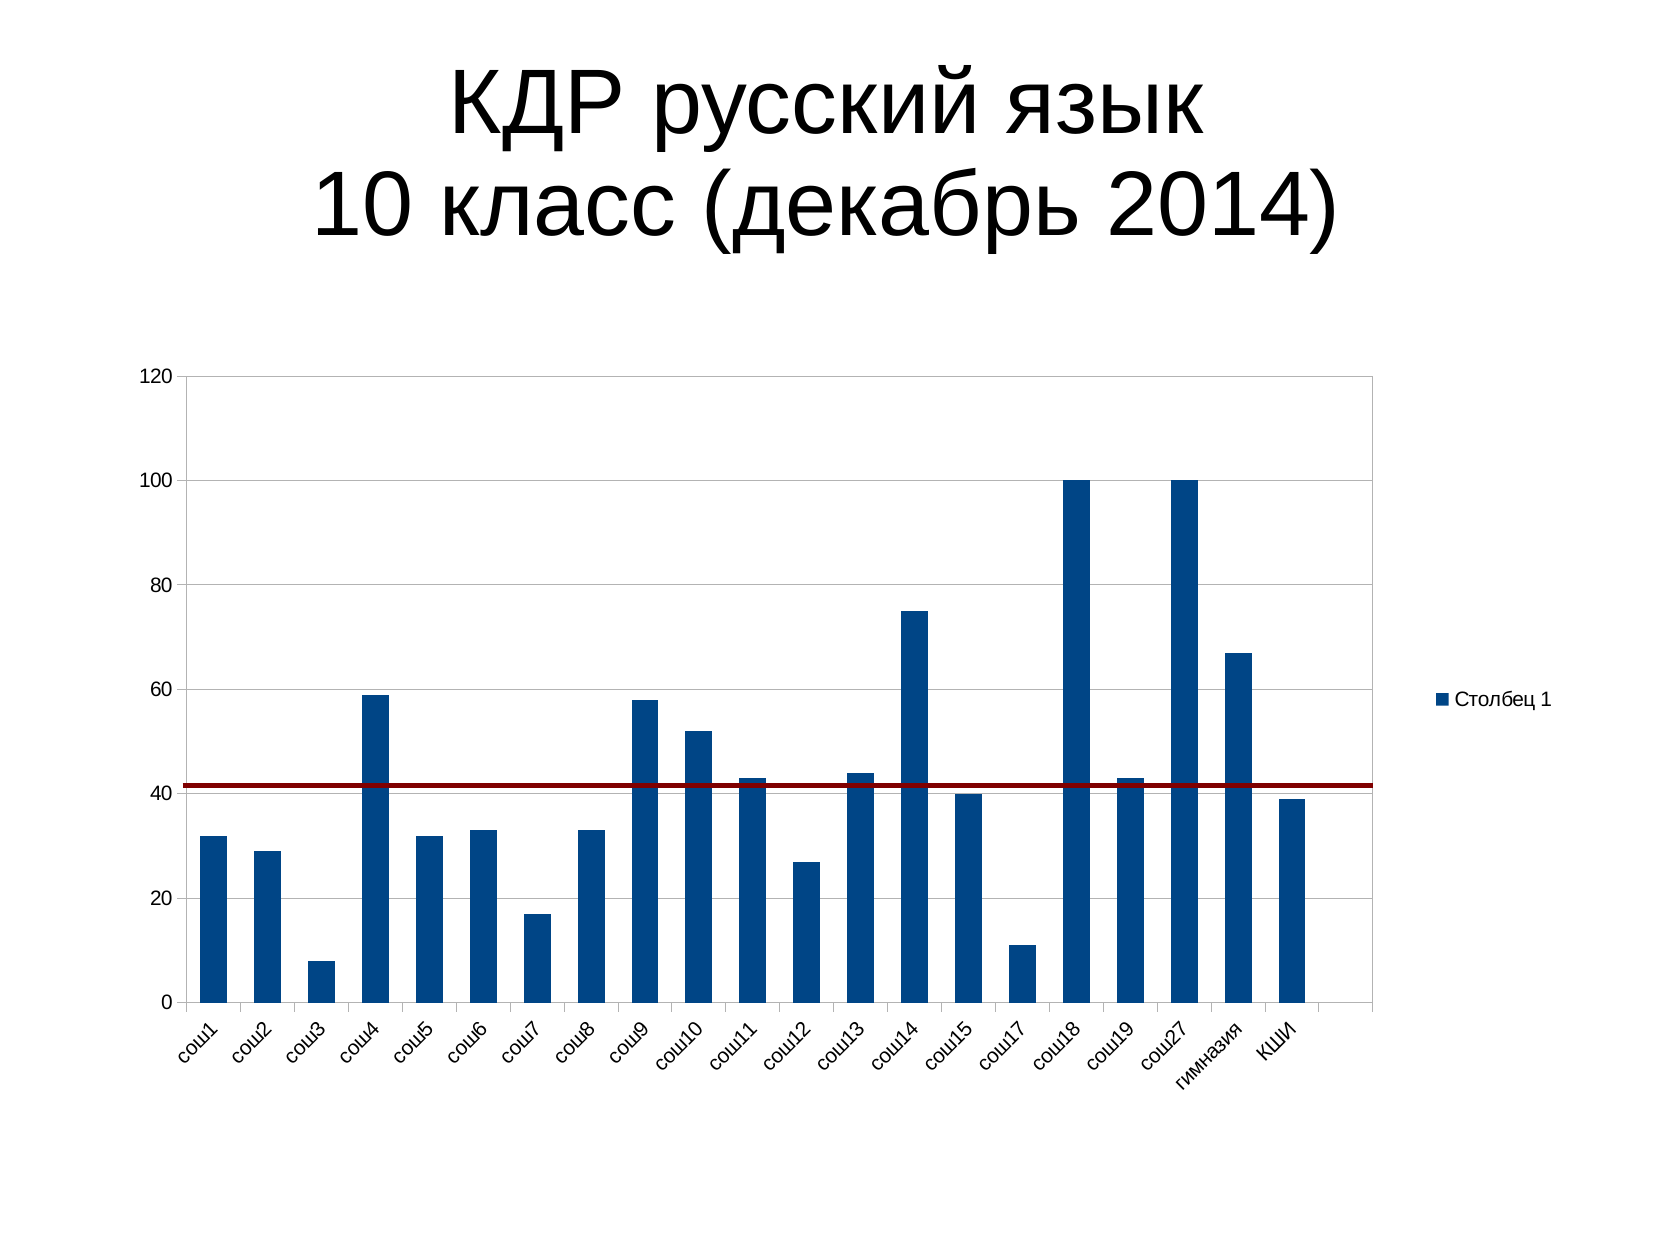

# КДР русский язык 10 класс (декабрь 2014)
### Chart
| Category | Столбец 1 |
|---|---|
| сош1 | 32.0 |
| сош2 | 29.0 |
| сош3 | 8.0 |
| сош4 | 59.0 |
| сош5 | 32.0 |
| сош6 | 33.0 |
| сош7 | 17.0 |
| сош8 | 33.0 |
| сош9 | 58.0 |
| сош10 | 52.0 |
| сош11 | 43.0 |
| сош12 | 27.0 |
| сош13 | 44.0 |
| сош14 | 75.0 |
| сош15 | 40.0 |
| сош17 | 11.0 |
| сош18 | 100.0 |
| сош19 | 43.0 |
| сош27 | 100.0 |
| гимназия | 67.0 |
| КШИ | 39.0 |
| None | None |